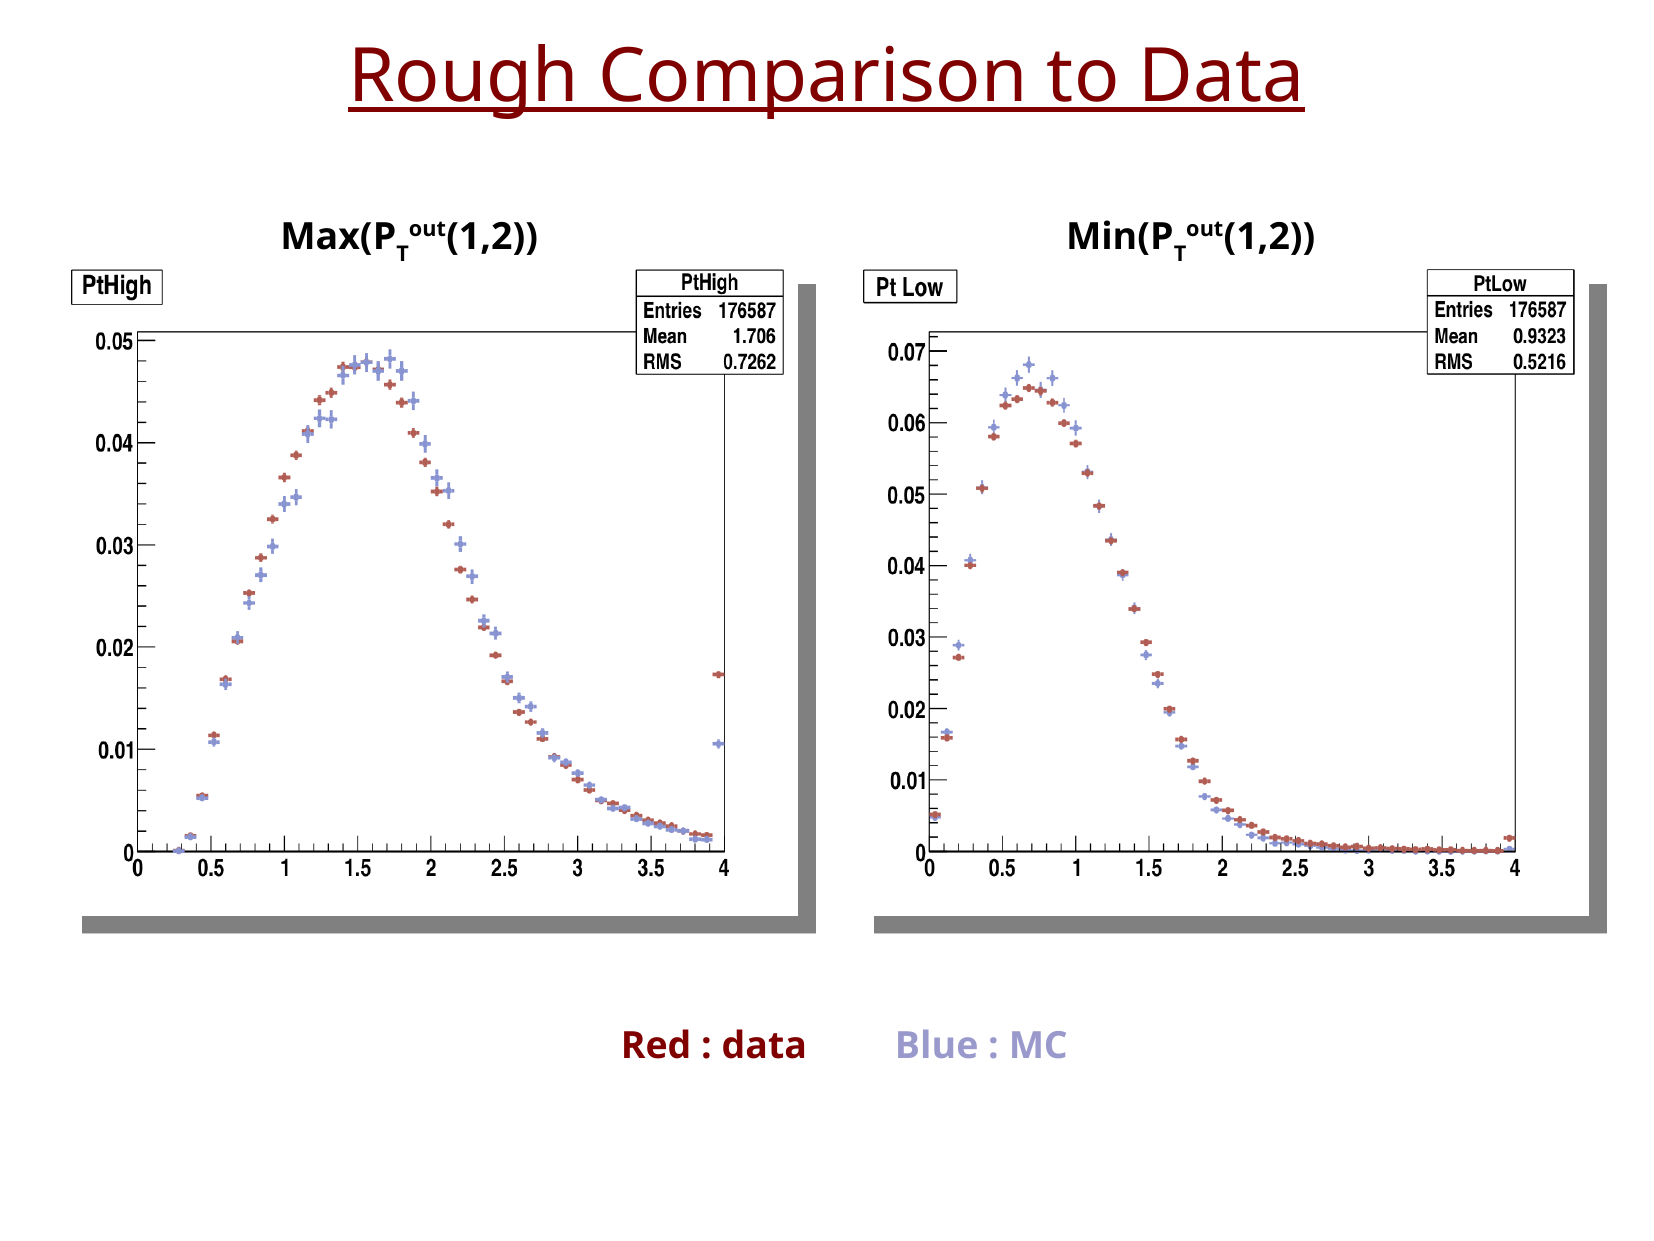

# Rough Comparison to Data
Max(PTout(1,2))
Min(PTout(1,2))
Red : data Blue : MC